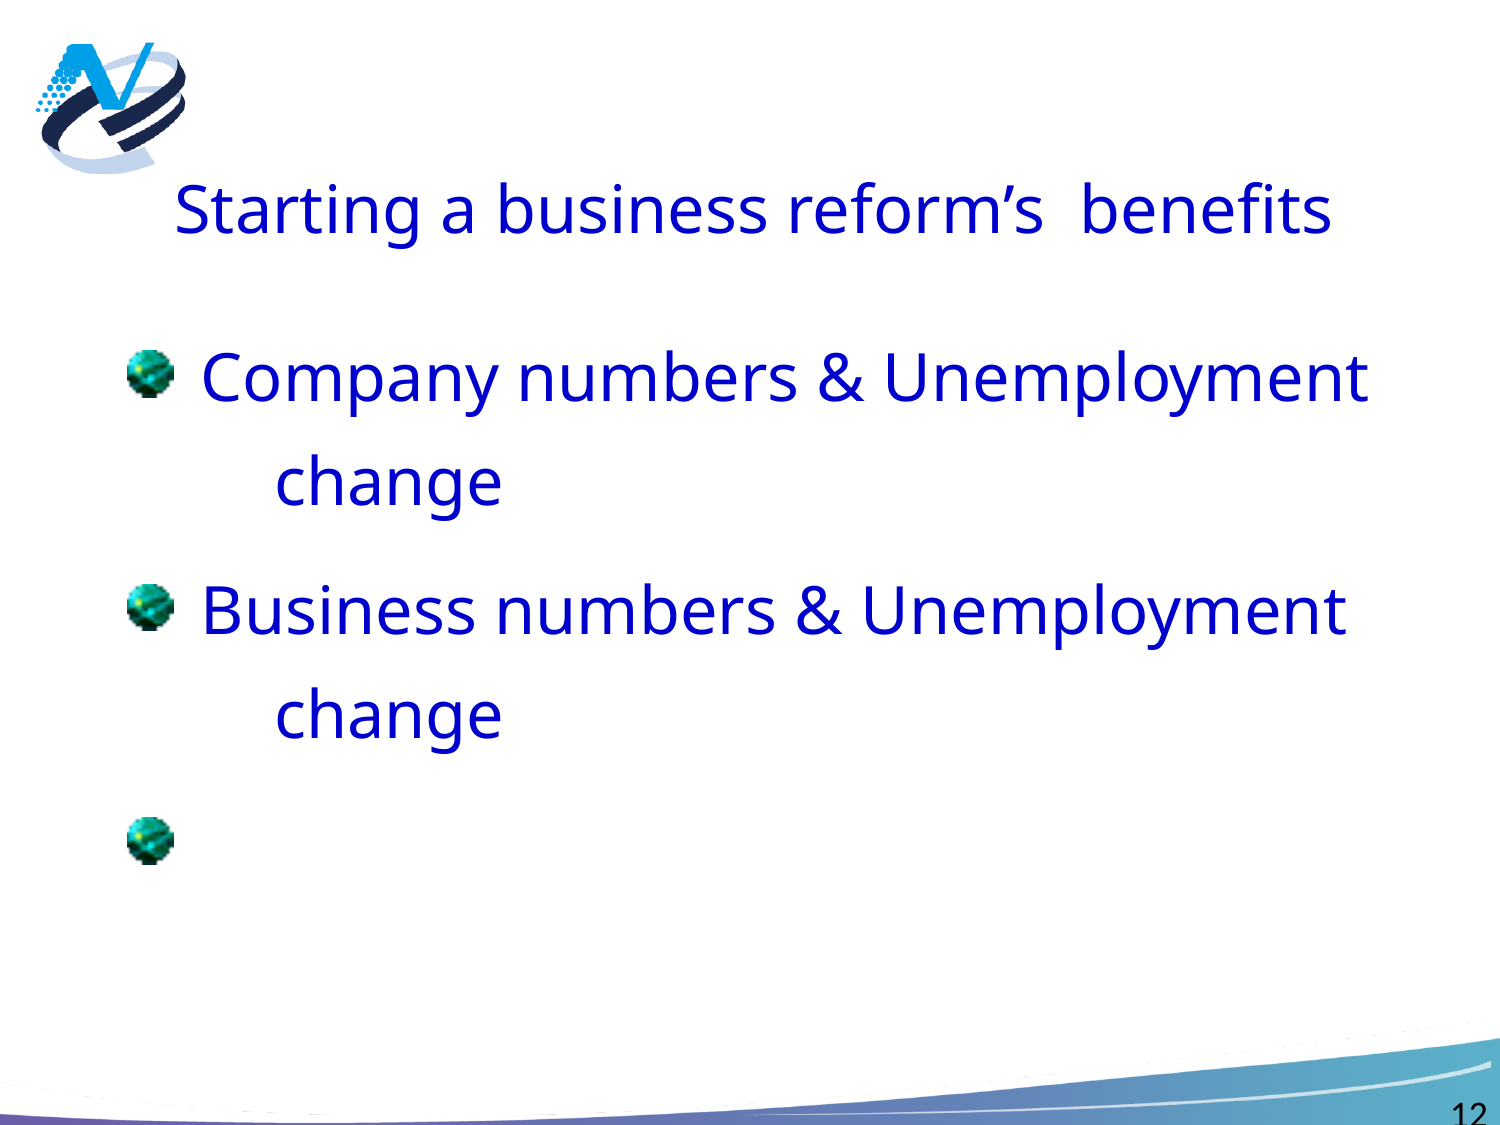

Starting a business reform’s benefits
Company numbers & Unemployment change
Business numbers & Unemployment change